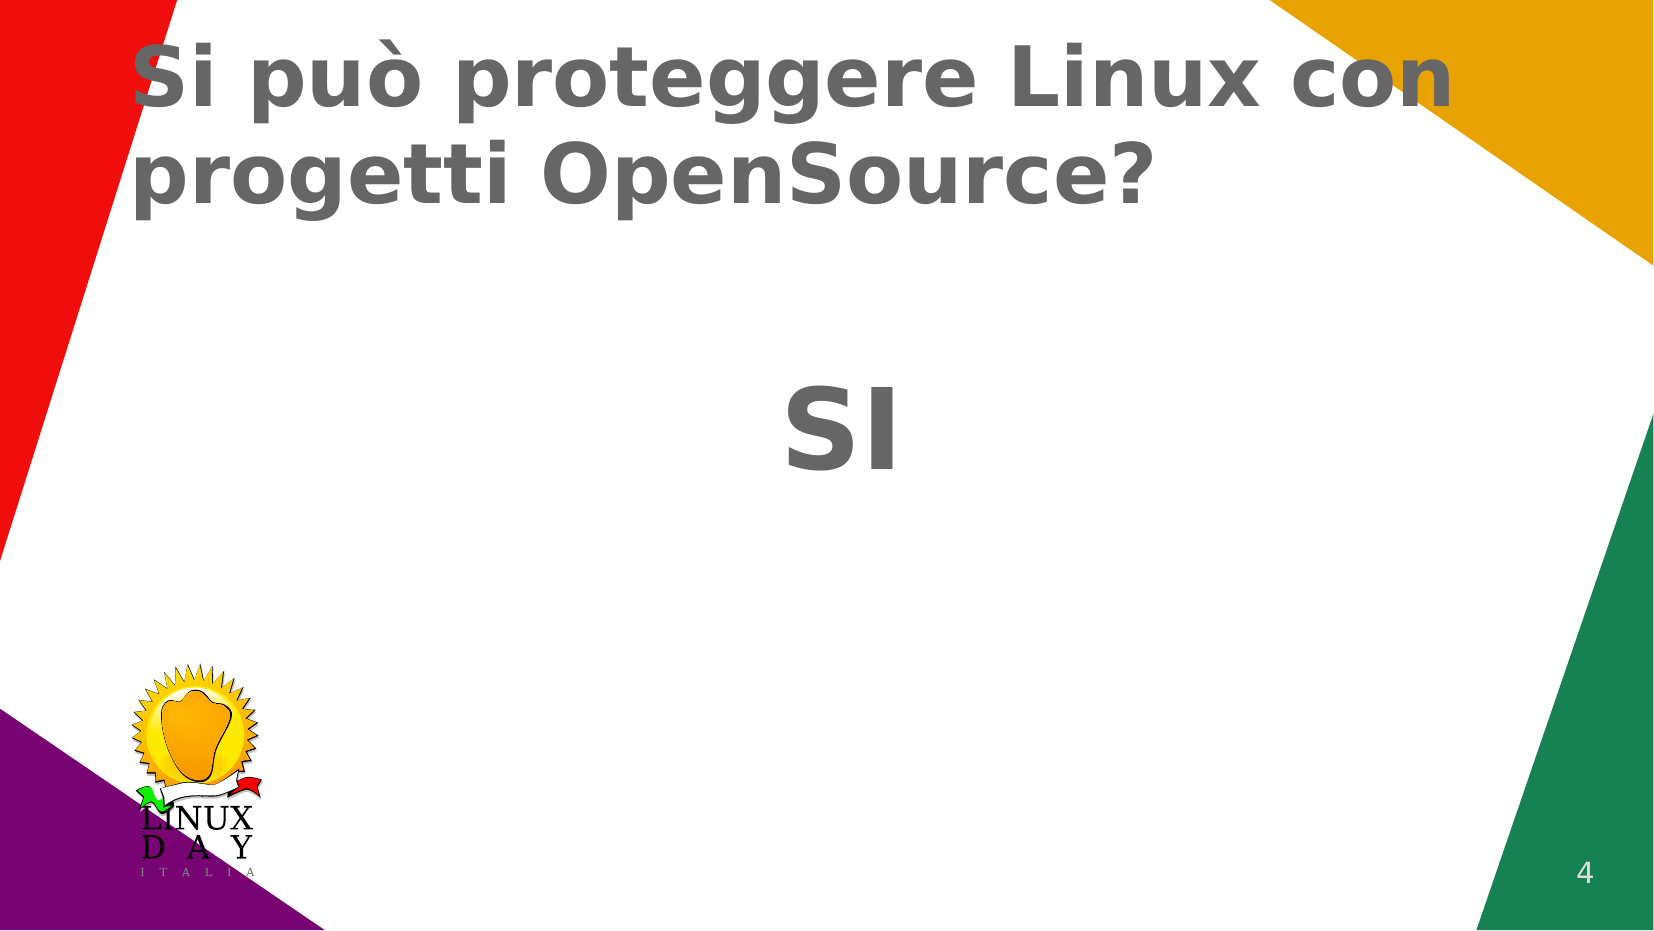

# Si può proteggere Linux con progetti OpenSource?
SI
4